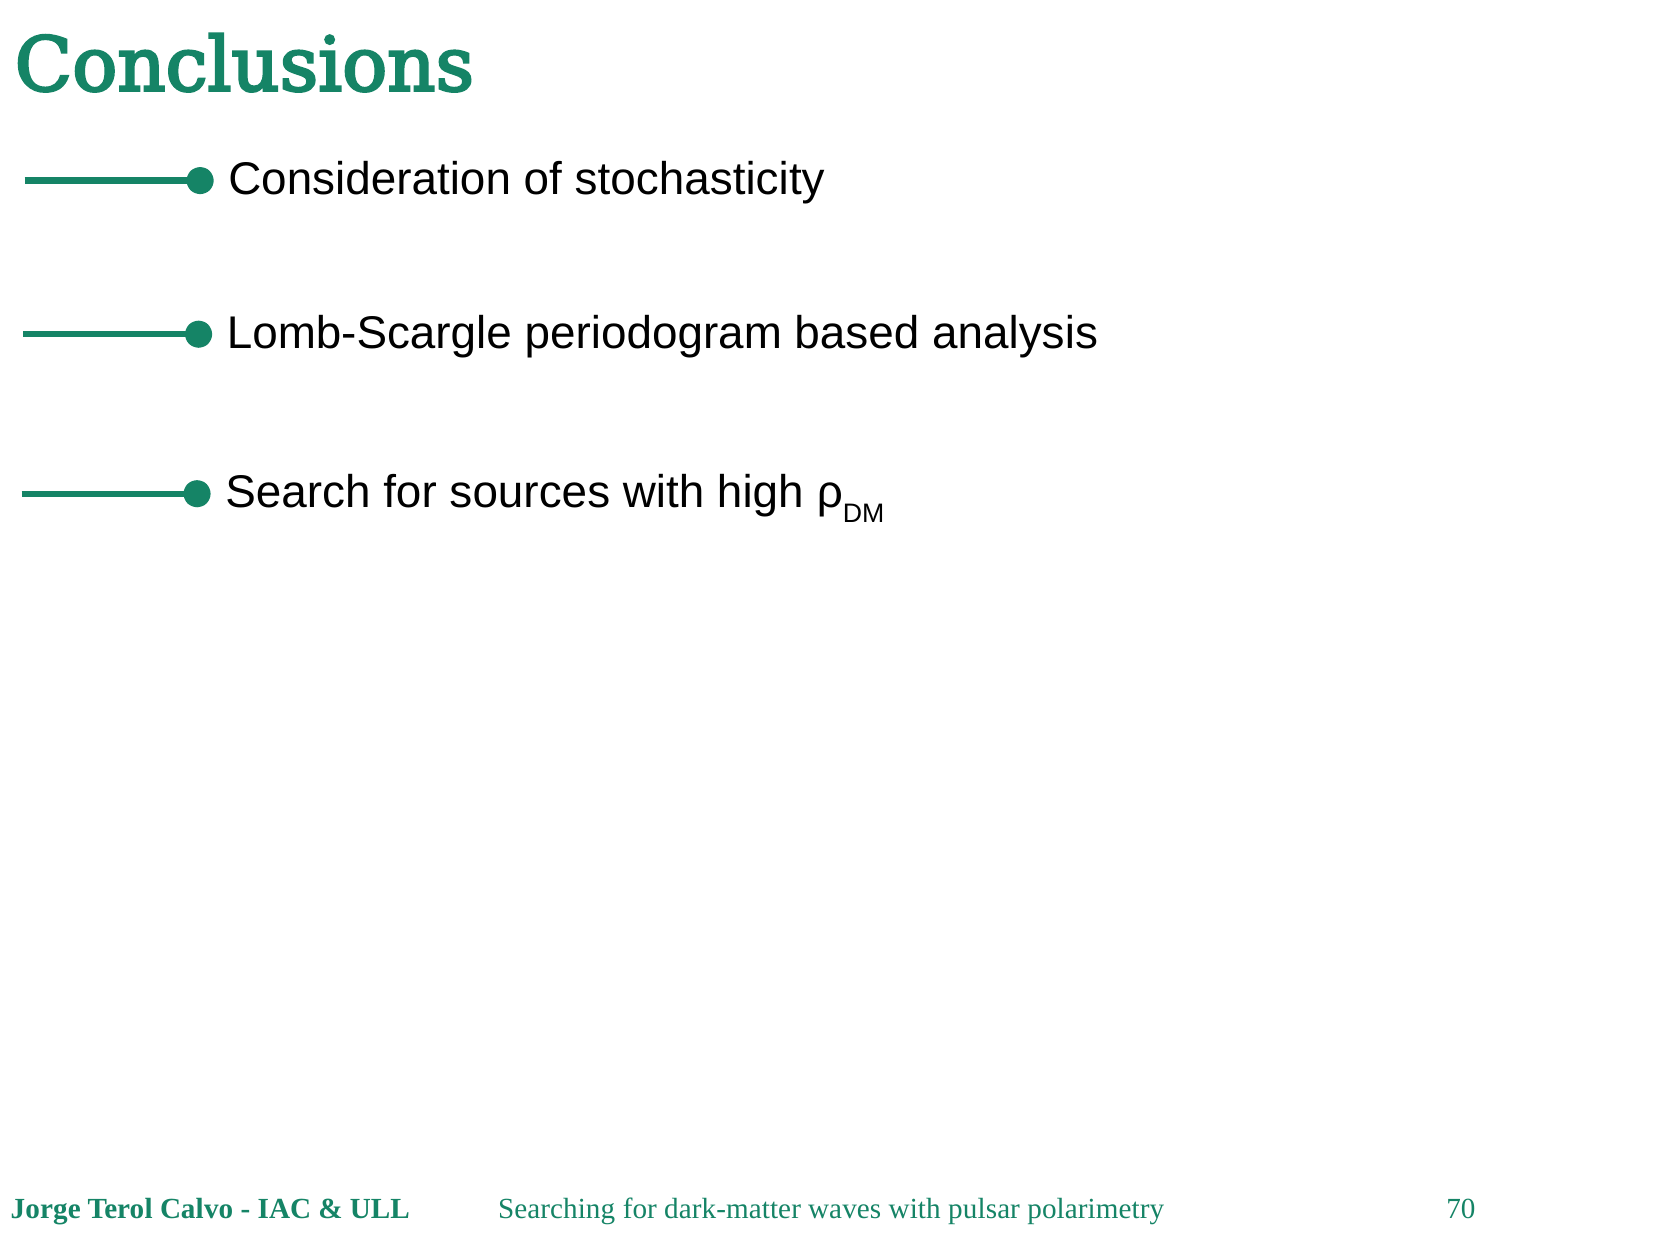

Conclusions
Consideration of stochasticity
Lomb-Scargle periodogram based analysis
Search for sources with high ρDM
Jorge Terol Calvo - IAC & ULL
Searching for dark-matter waves with pulsar polarimetry
70